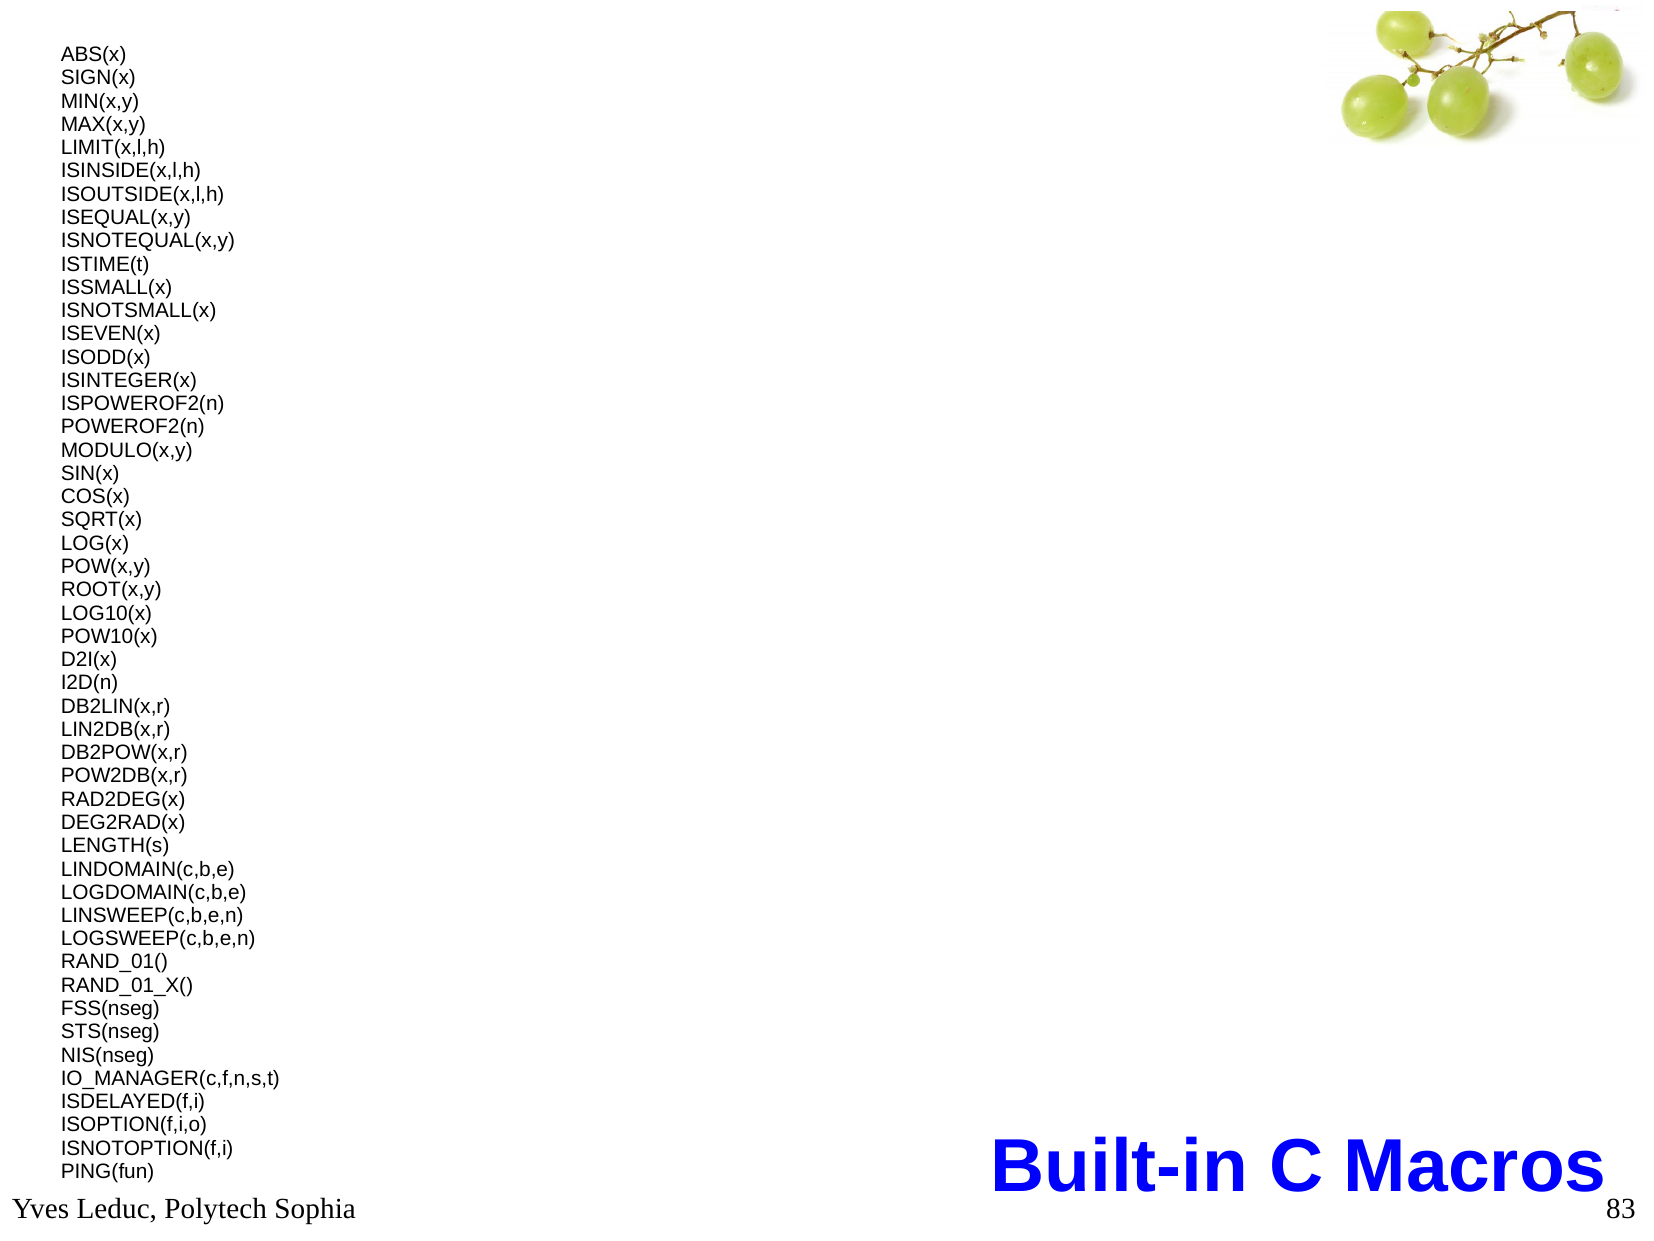

ABS(x)
SIGN(x)
MIN(x,y)
MAX(x,y)
LIMIT(x,l,h)
ISINSIDE(x,l,h)
ISOUTSIDE(x,l,h)
ISEQUAL(x,y)
ISNOTEQUAL(x,y)
ISTIME(t)
ISSMALL(x)
ISNOTSMALL(x)
ISEVEN(x)
ISODD(x)
ISINTEGER(x)
ISPOWEROF2(n)
POWEROF2(n)
MODULO(x,y)
SIN(x)
COS(x)
SQRT(x)
LOG(x)
POW(x,y)
ROOT(x,y)
LOG10(x)
POW10(x)
D2I(x)
I2D(n)
DB2LIN(x,r)
LIN2DB(x,r)
DB2POW(x,r)
POW2DB(x,r)
RAD2DEG(x)
DEG2RAD(x)
LENGTH(s)
LINDOMAIN(c,b,e)
LOGDOMAIN(c,b,e)
LINSWEEP(c,b,e,n)
LOGSWEEP(c,b,e,n)
RAND_01()
RAND_01_X()
FSS(nseg)
STS(nseg)
NIS(nseg)
IO_MANAGER(c,f,n,s,t)
ISDELAYED(f,i)
ISOPTION(f,i,o)
ISNOTOPTION(f,i)
PING(fun)
Built-in C Macros
Yves Leduc, Polytech Sophia
83